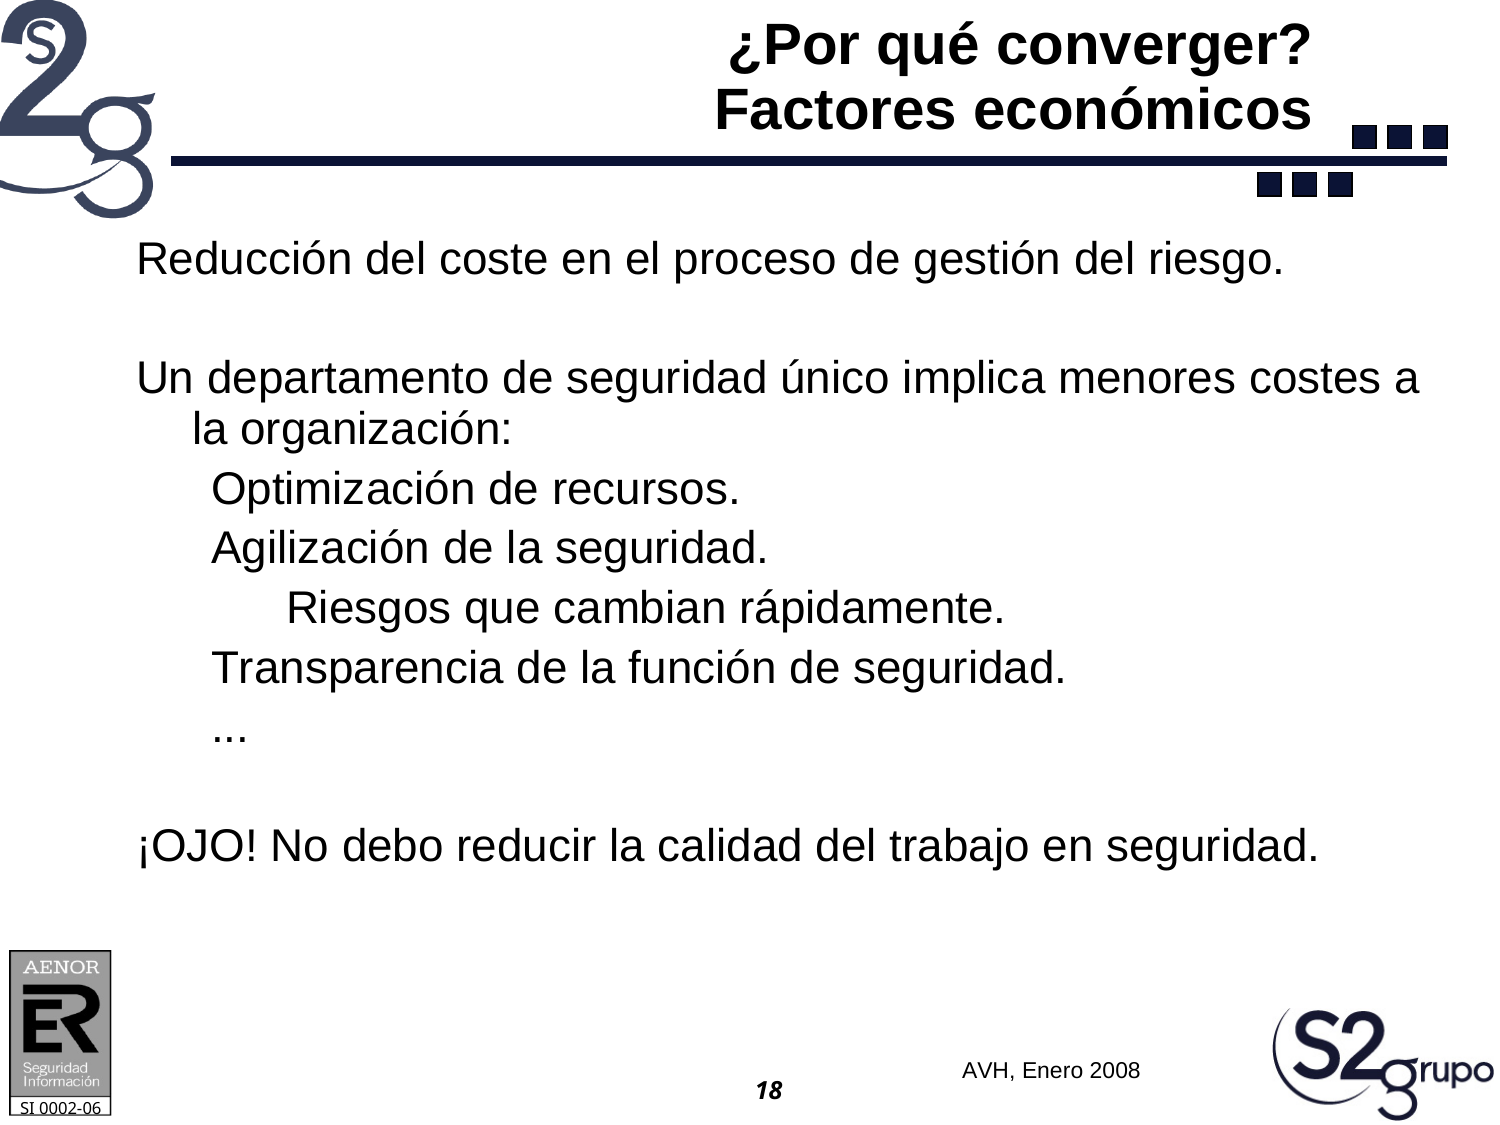

# ¿Por qué converger? Factores económicos
Reducción del coste en el proceso de gestión del riesgo.
Un departamento de seguridad único implica menores costes a la organización:
Optimización de recursos.
Agilización de la seguridad.
Riesgos que cambian rápidamente.
Transparencia de la función de seguridad.
...
¡OJO! No debo reducir la calidad del trabajo en seguridad.
AVH, Enero 2008